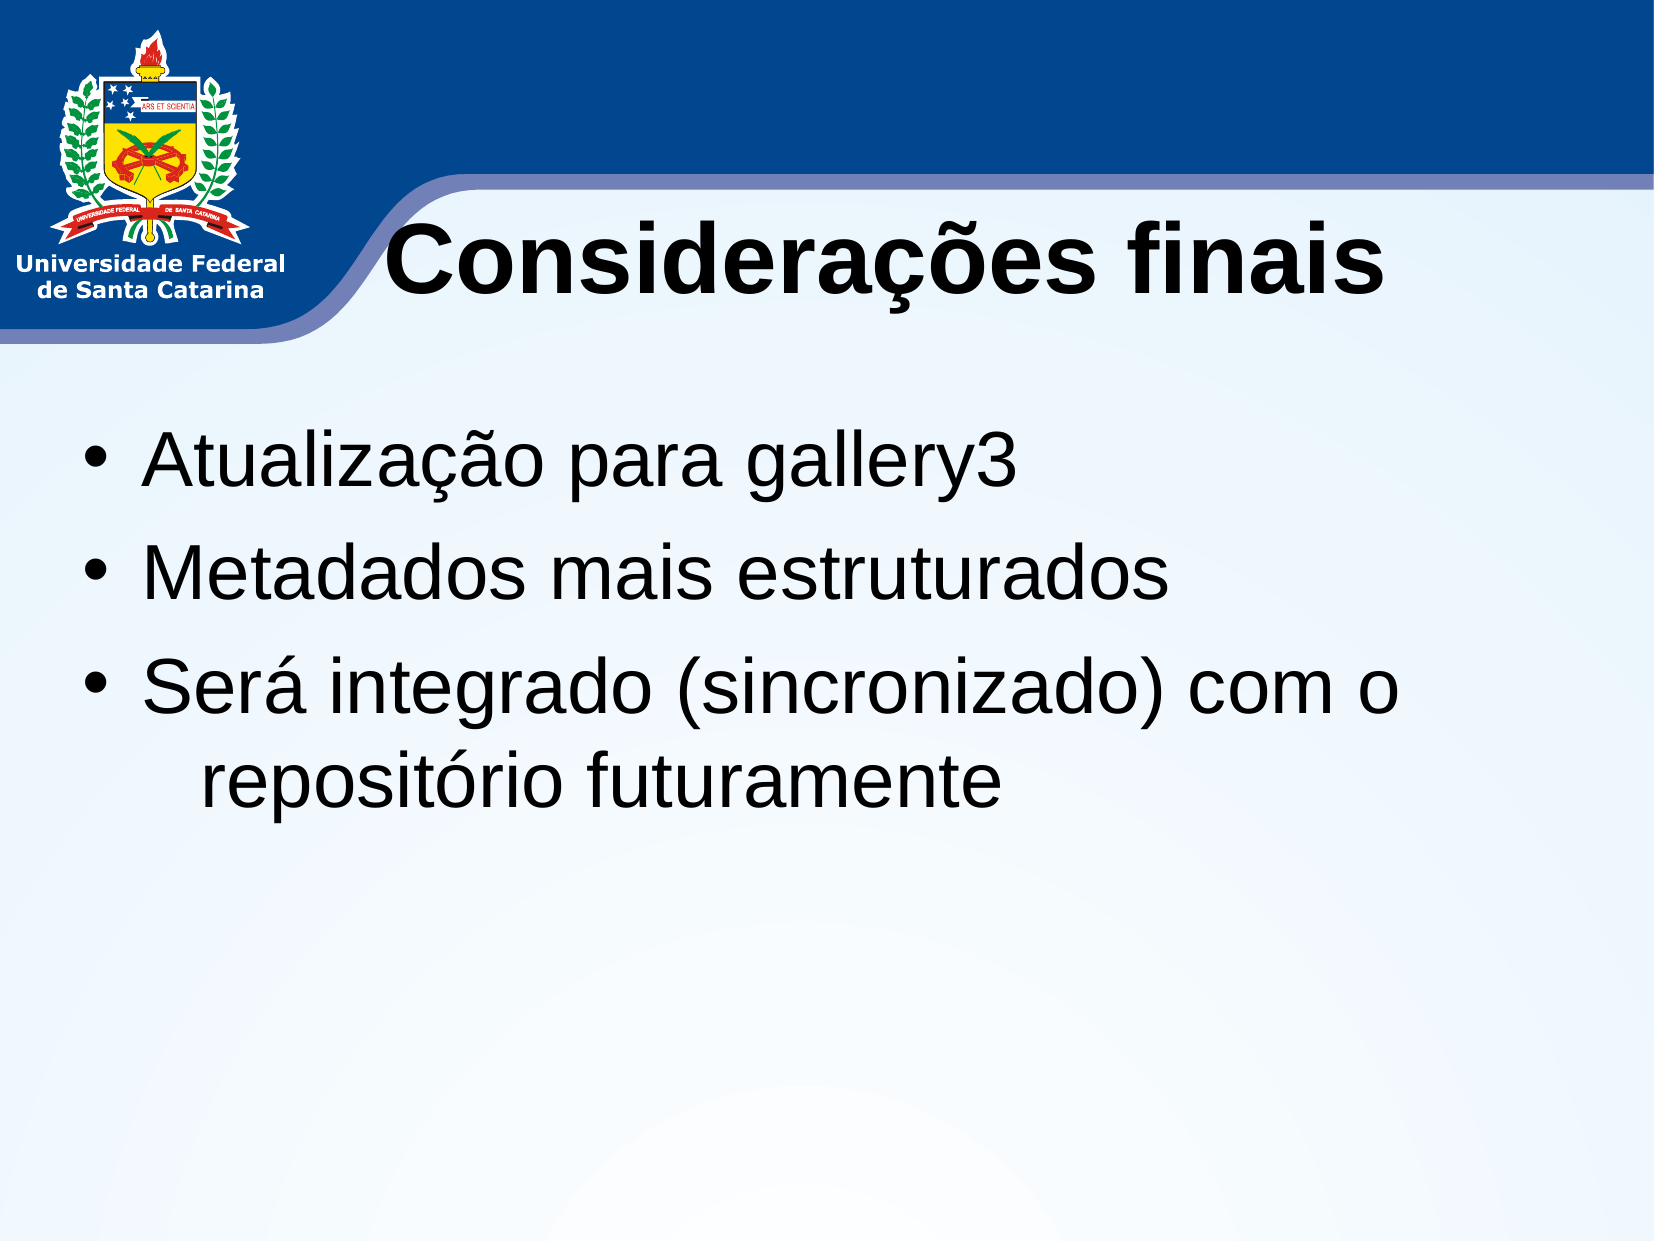

# Considerações finais
Atualização para gallery3
Metadados mais estruturados
Será integrado (sincronizado) com o repositório futuramente